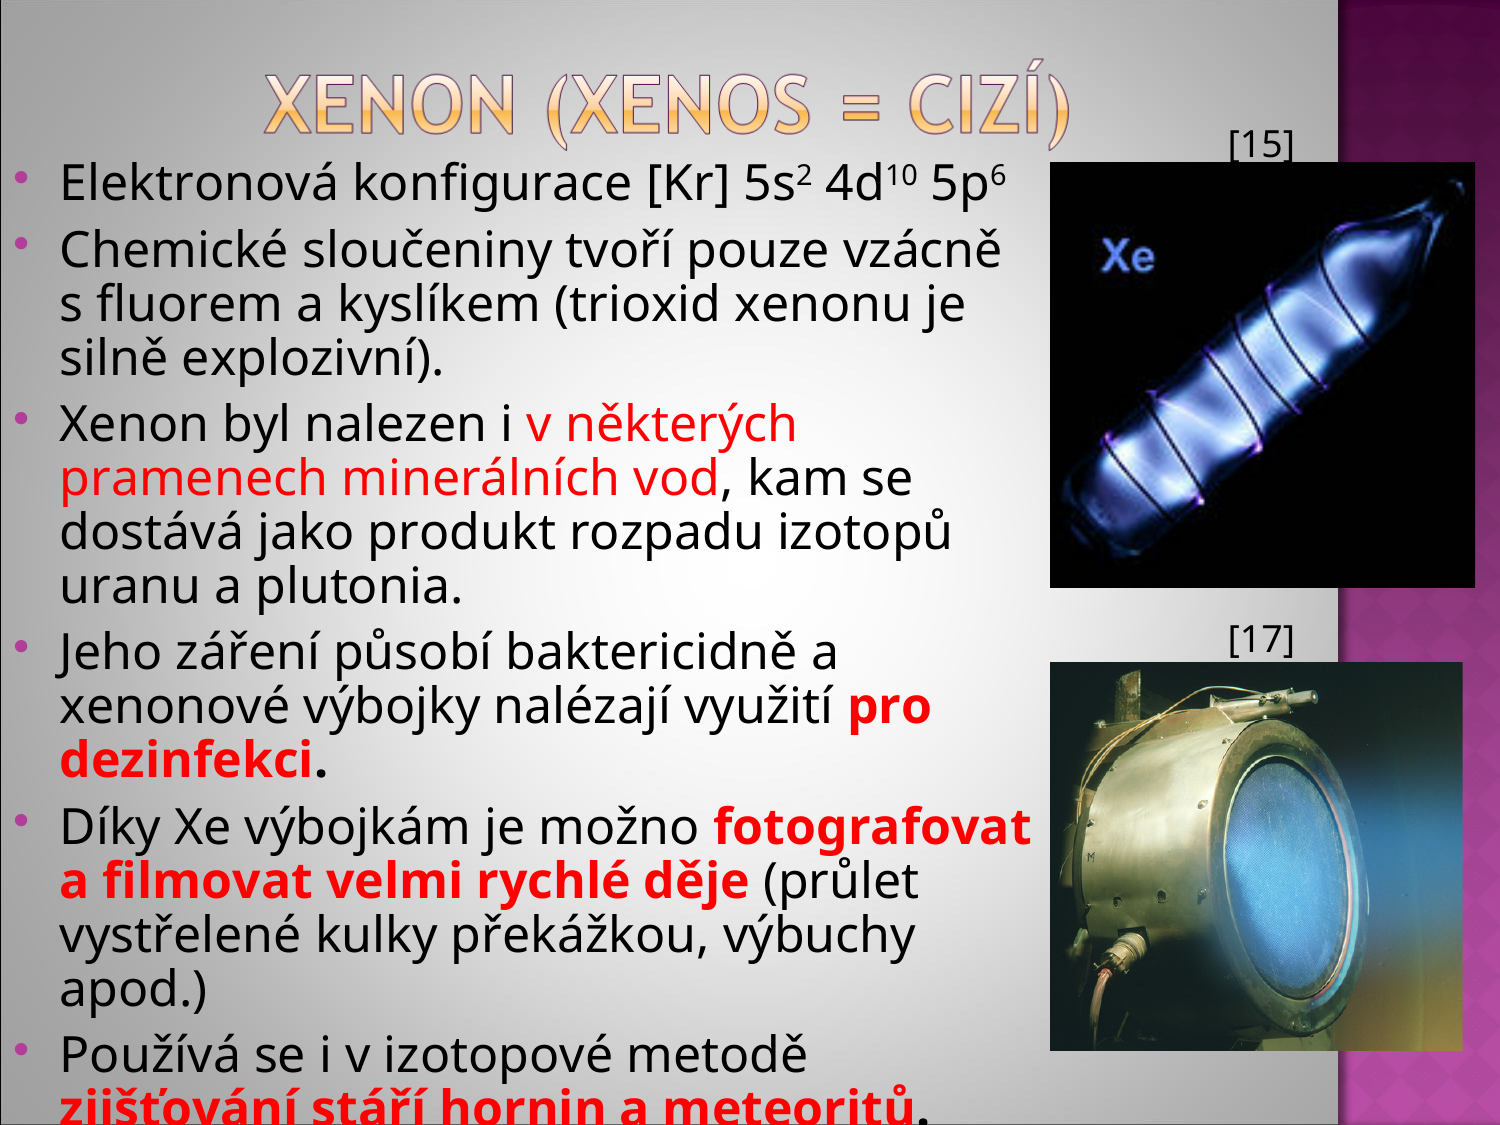

[15]
[17]
# Elektronová konfigurace [Kr] 5s2 4d10 5p6
Chemické sloučeniny tvoří pouze vzácně
s fluorem a kyslíkem (trioxid xenonu je silně explozivní).
Xenon byl nalezen i v některých pramenech minerálních vod, kam se dostává jako produkt rozpadu izotopů uranu a plutonia.
Jeho záření působí baktericidně a xenonové výbojky nalézají využití pro dezinfekci.
Díky Xe výbojkám je možno fotografovat
a filmovat velmi rychlé děje (průlet vystřelené kulky překážkou, výbuchy apod.)
Používá se i v izotopové metodě zjišťování stáří hornin a meteoritů.
Majáky, světla aut